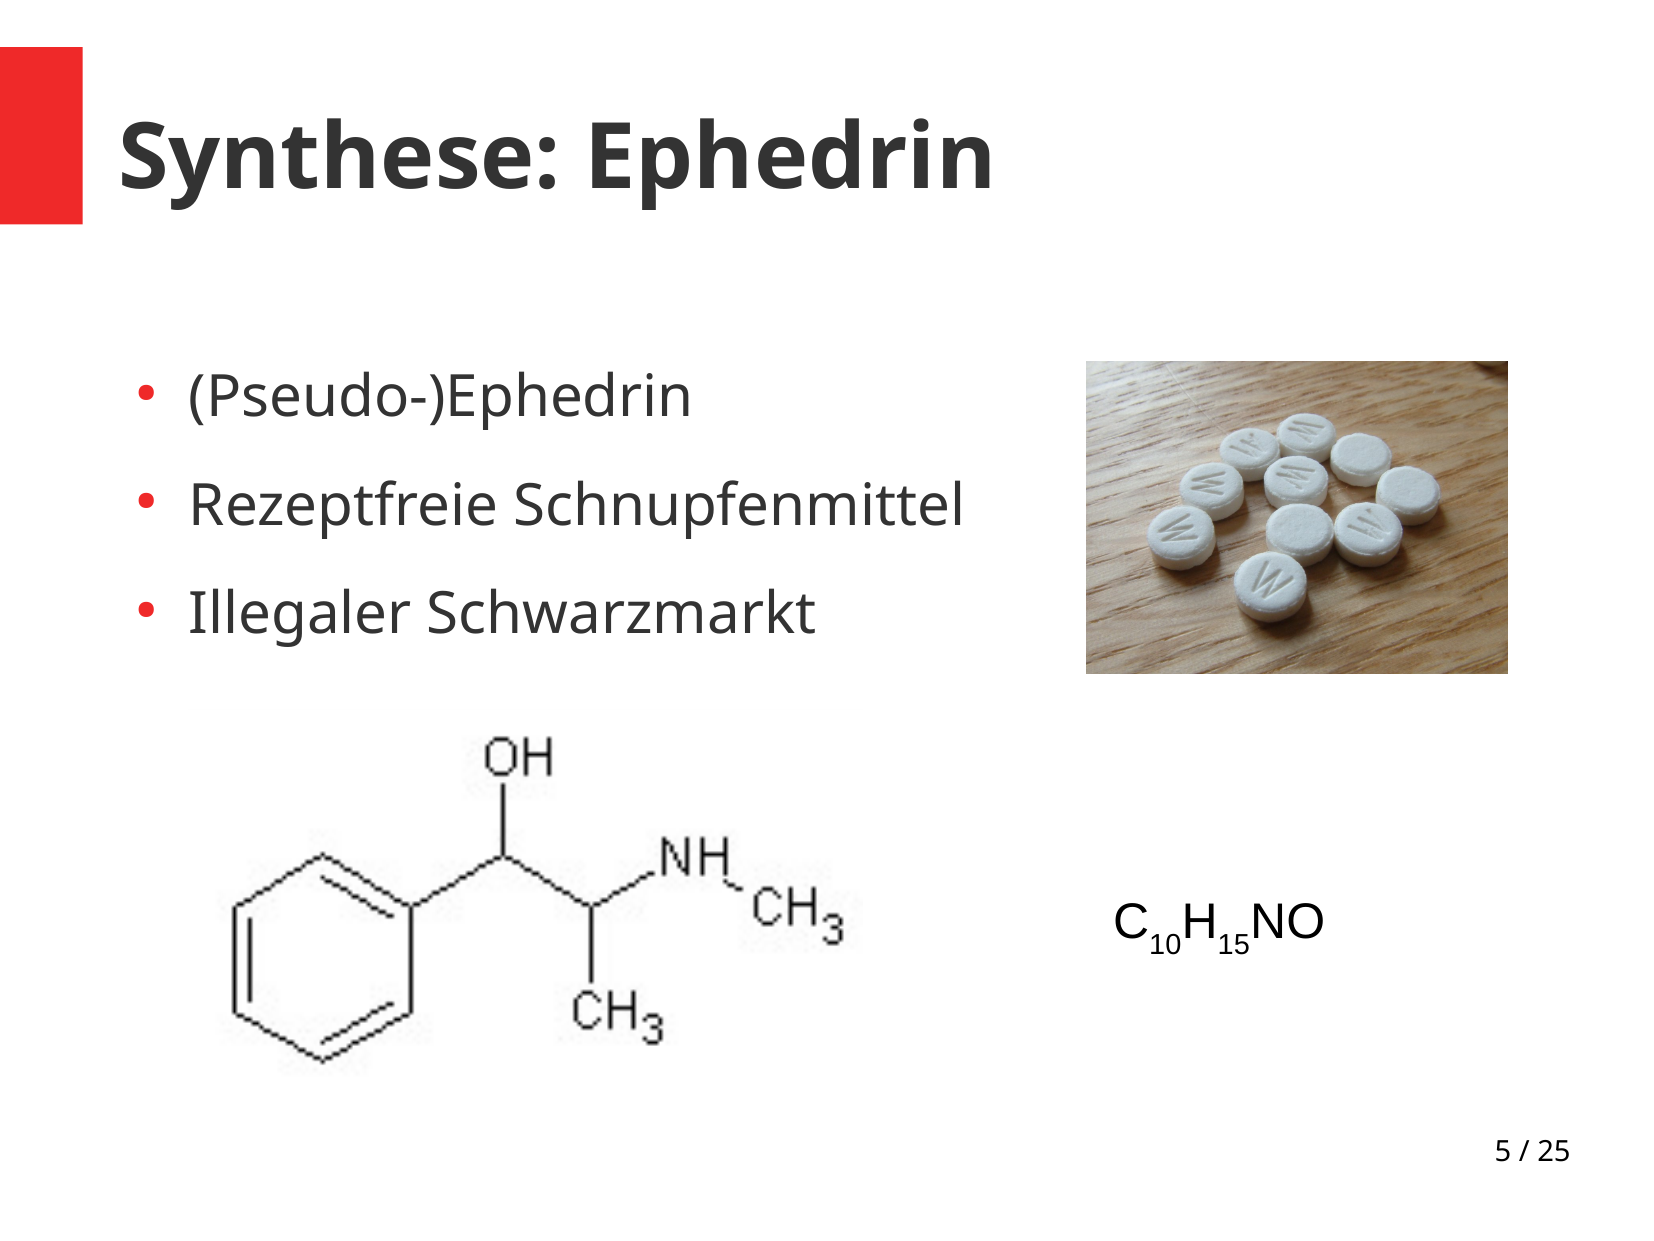

# Synthese: Ephedrin
(Pseudo-)Ephedrin
Rezeptfreie Schnupfenmittel
Illegaler Schwarzmarkt
C10H15NO
5